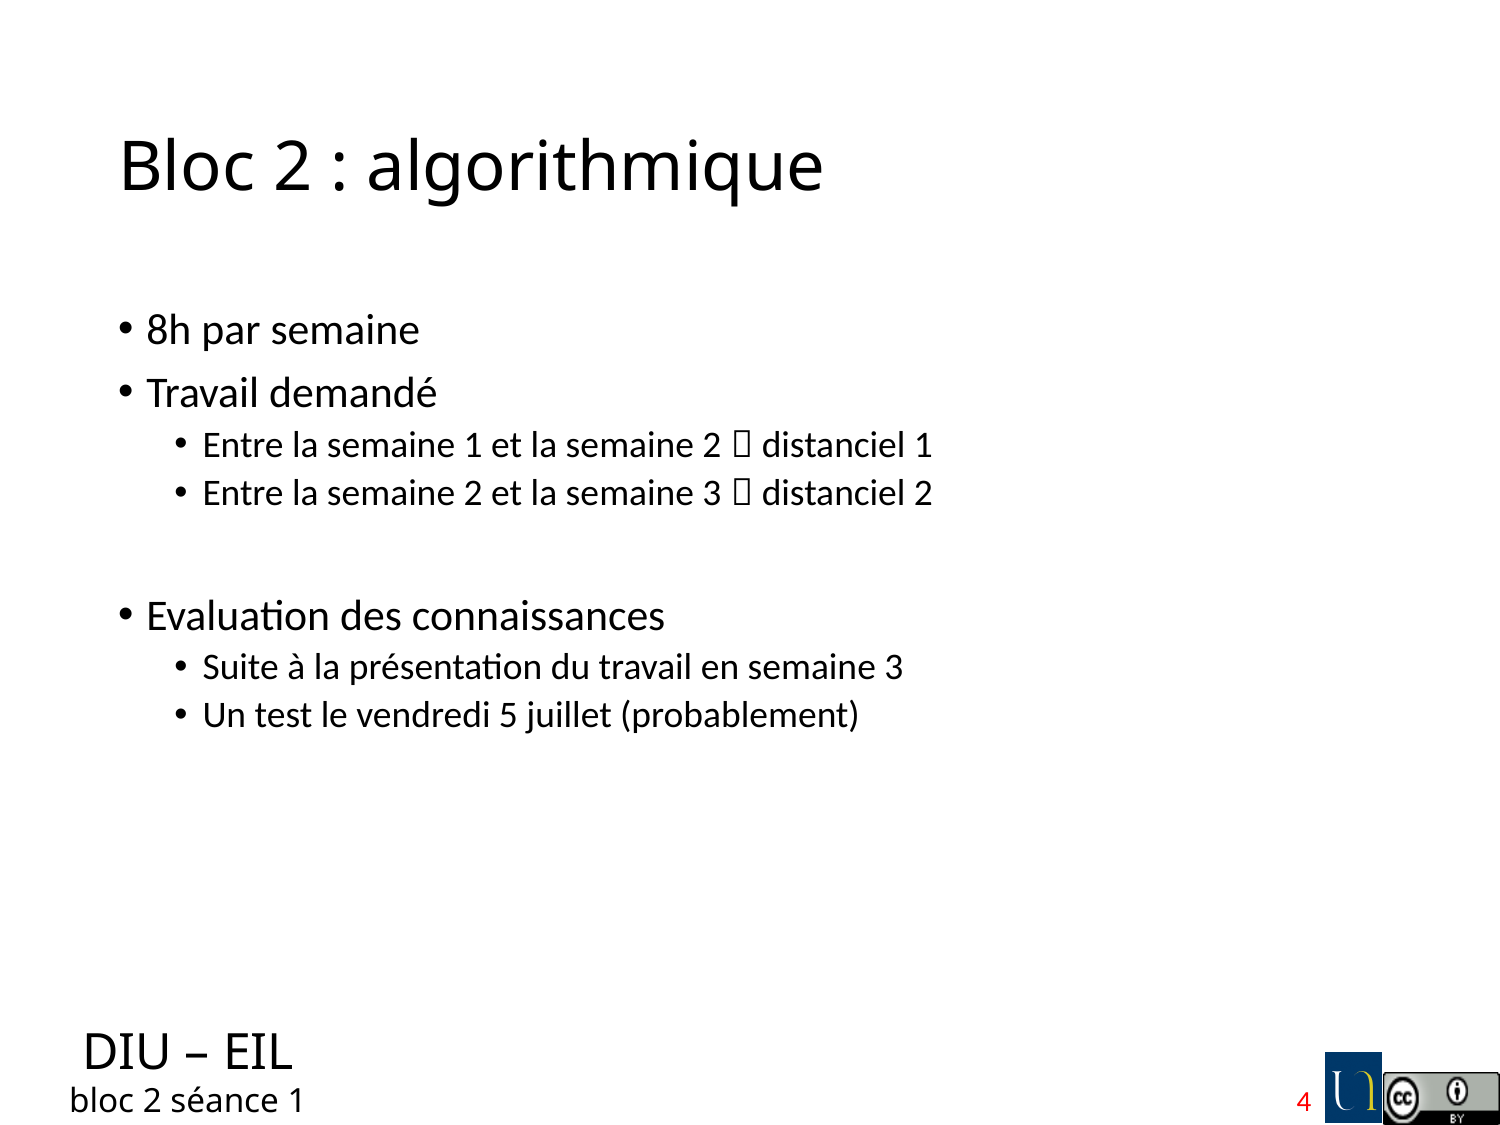

# Bloc 2 : algorithmique
8h par semaine
Travail demandé
Entre la semaine 1 et la semaine 2  distanciel 1
Entre la semaine 2 et la semaine 3  distanciel 2
Evaluation des connaissances
Suite à la présentation du travail en semaine 3
Un test le vendredi 5 juillet (probablement)